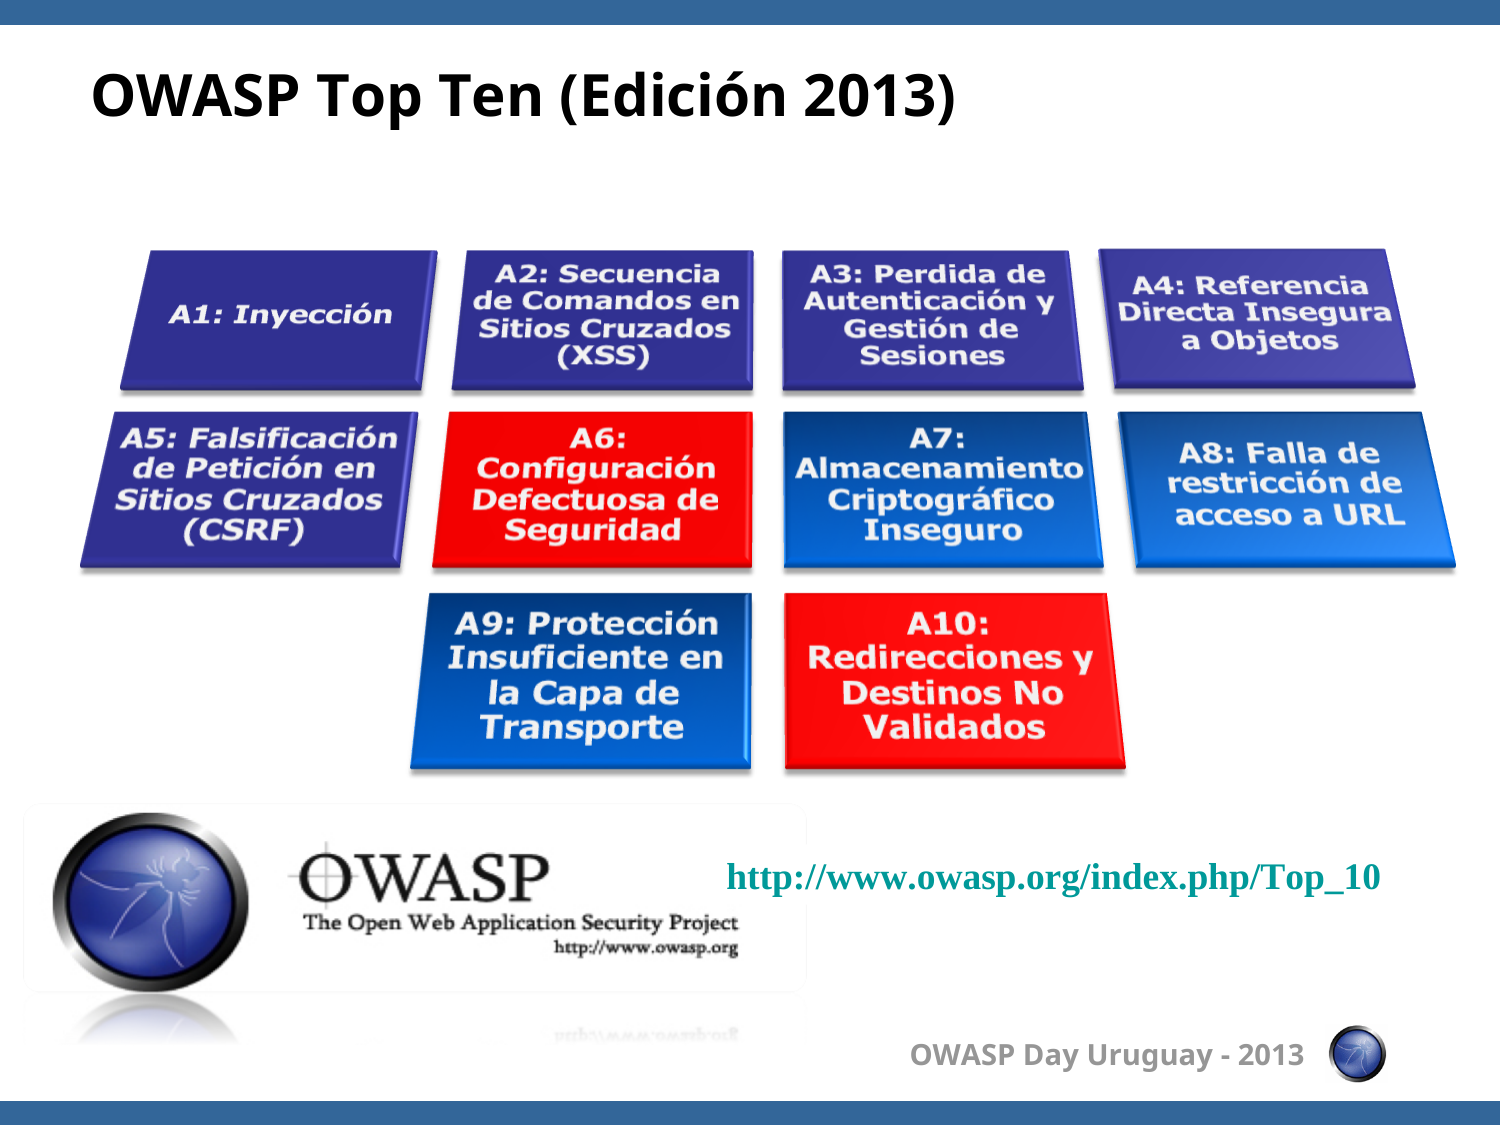

# OWASP Top Ten (Edición 2013)
http://www.owasp.org/index.php/Top_10